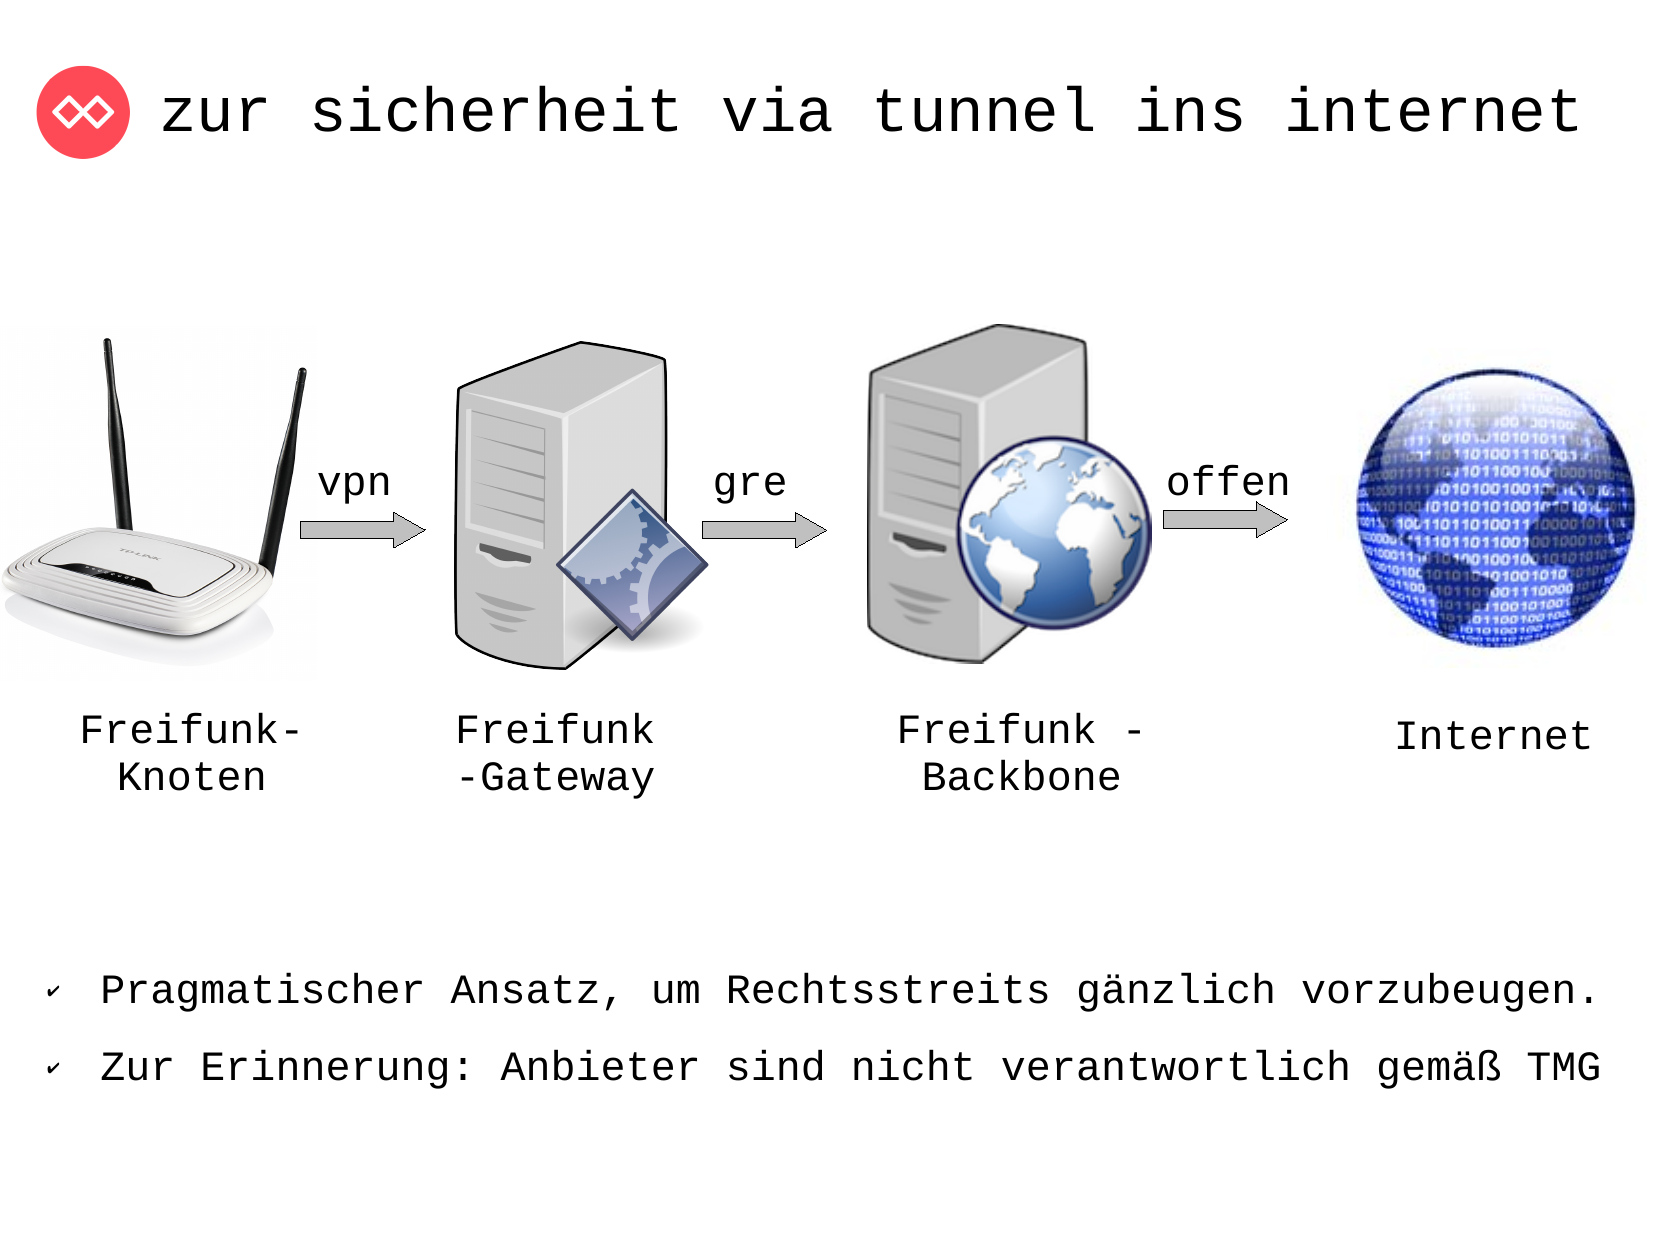

# zur sicherheit via tunnel ins internet
vpn
gre
offen
Freifunk-Knoten
Freifunk-Gateway
Freifunk -Backbone
Internet
Pragmatischer Ansatz, um Rechtsstreits gänzlich vorzubeugen.
Zur Erinnerung: Anbieter sind nicht verantwortlich gemäß TMG